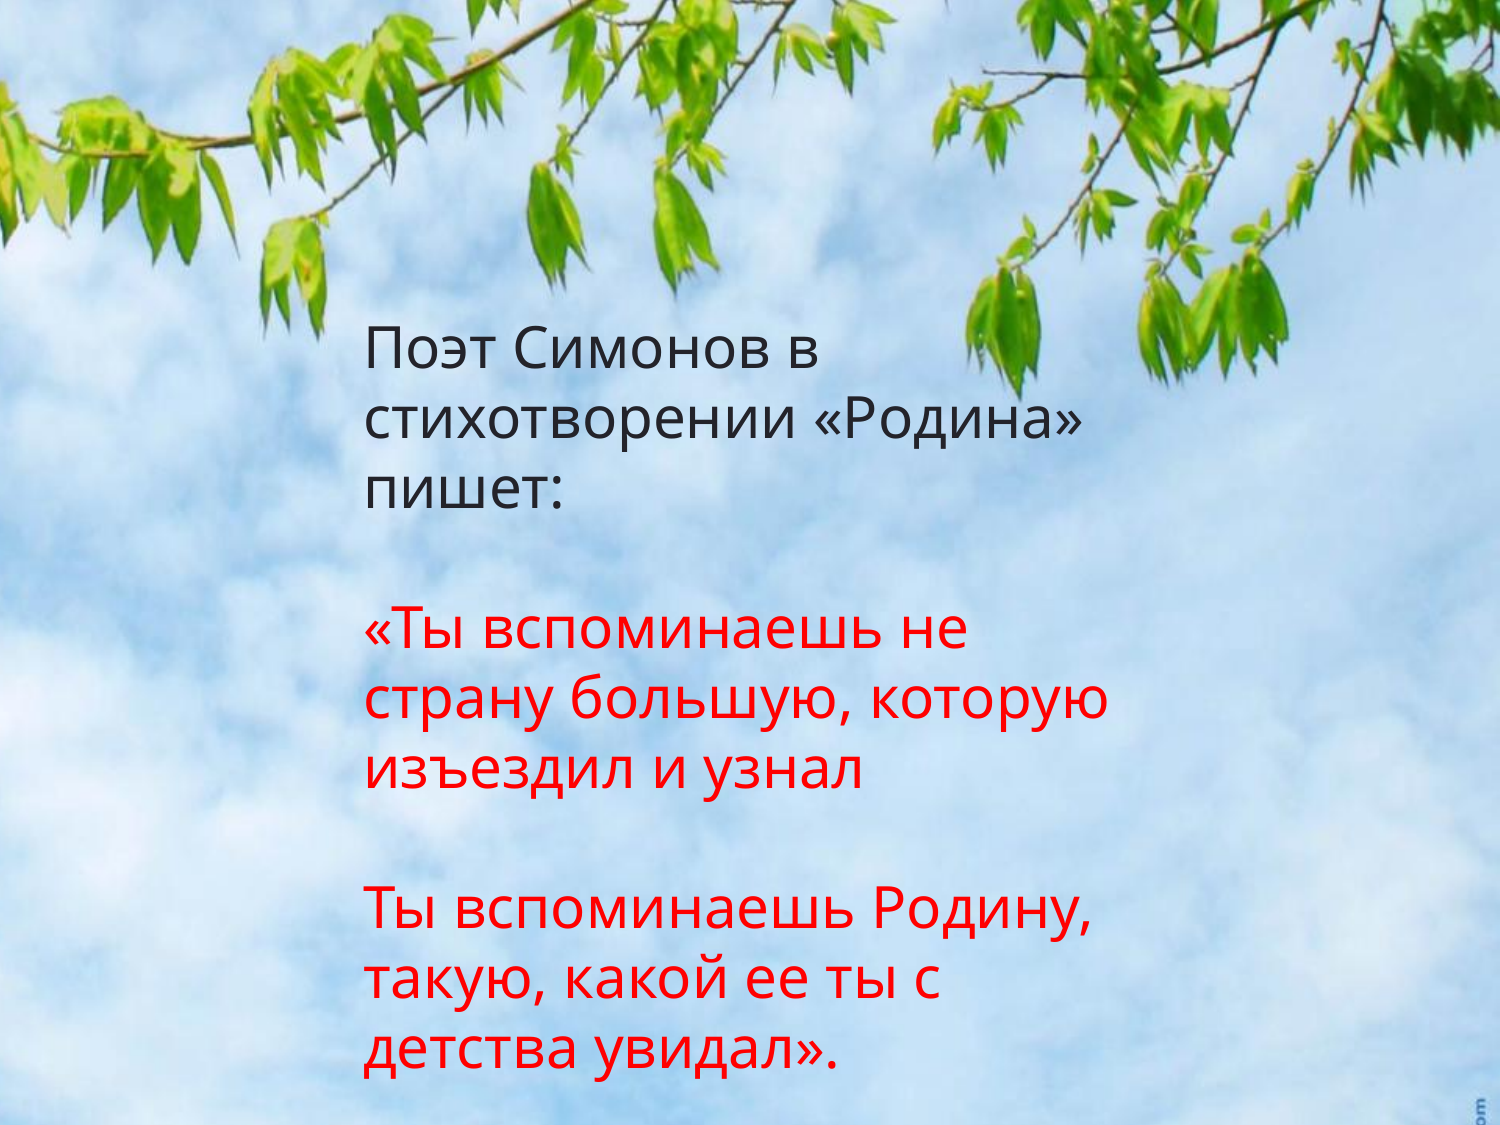

Поэт Симонов в стихотворении «Родина» пишет:
«Ты вспоминаешь не страну большую, которую изъездил и узнал
Ты вспоминаешь Родину, такую, какой ее ты с детства увидал».